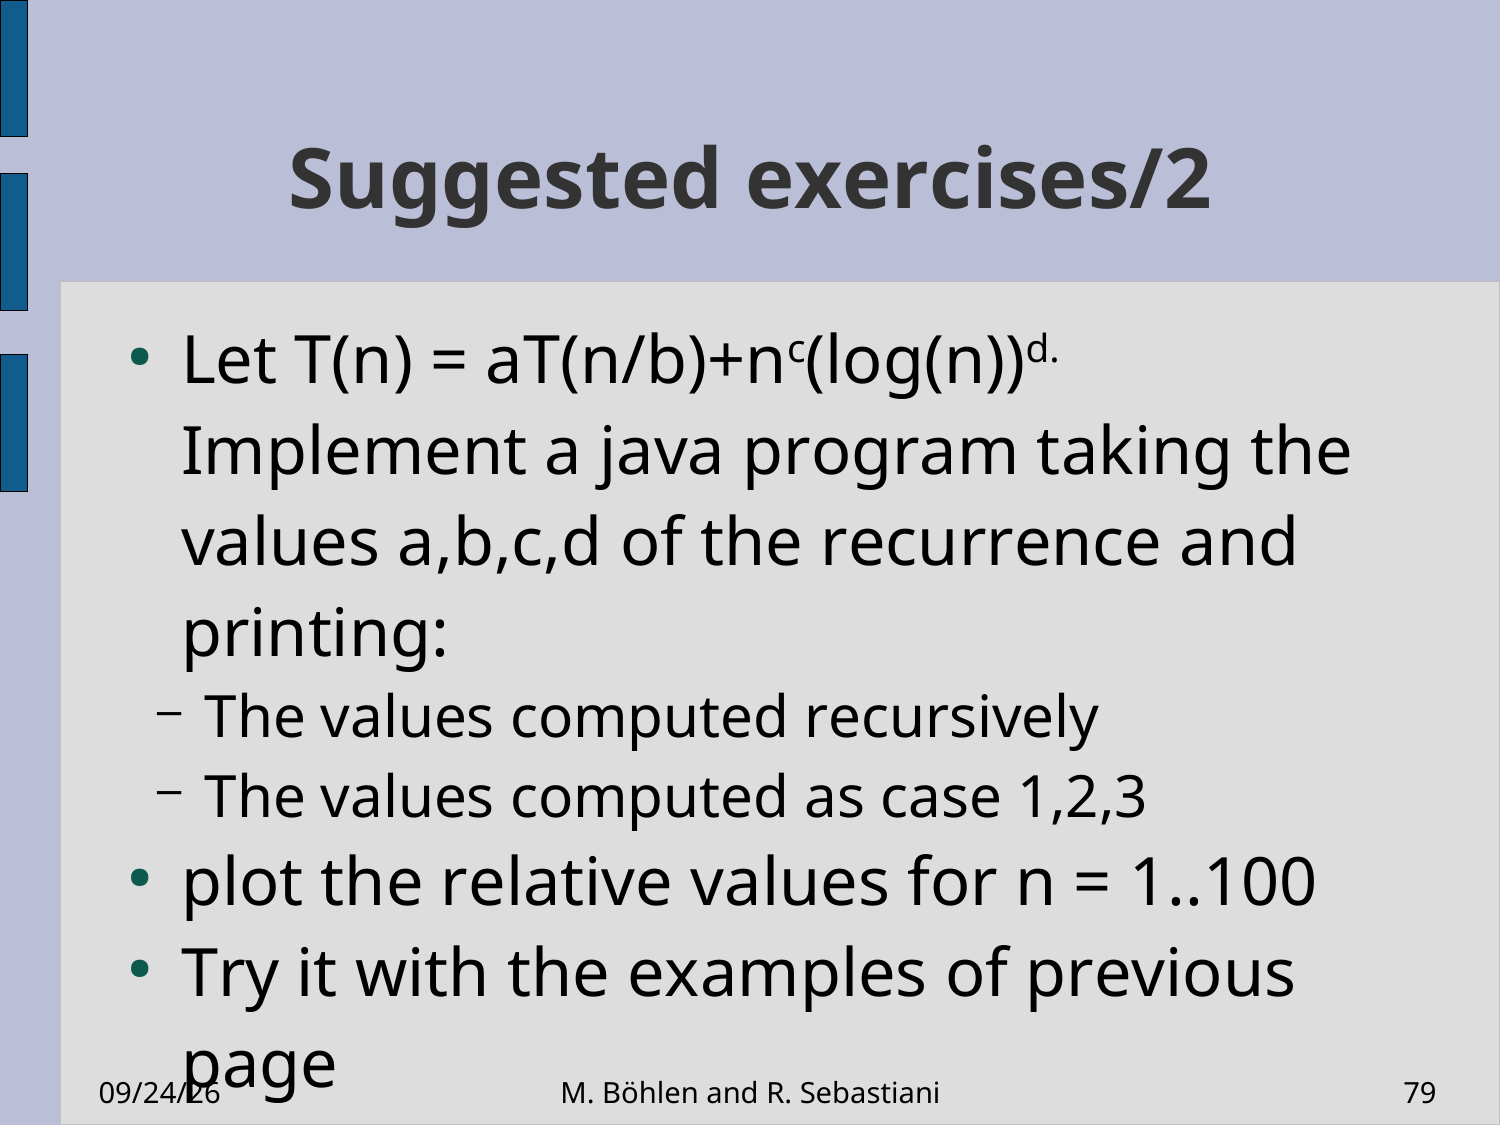

# Suggested exercises/2
Let T(n) = aT(n/b)+nc(log(n))d. Implement a java program taking the values a,b,c,d of the recurrence and printing:
The values computed recursively
The values computed as case 1,2,3
plot the relative values for n = 1..100
Try it with the examples of previous page
M. Böhlen and R. Sebastiani
79